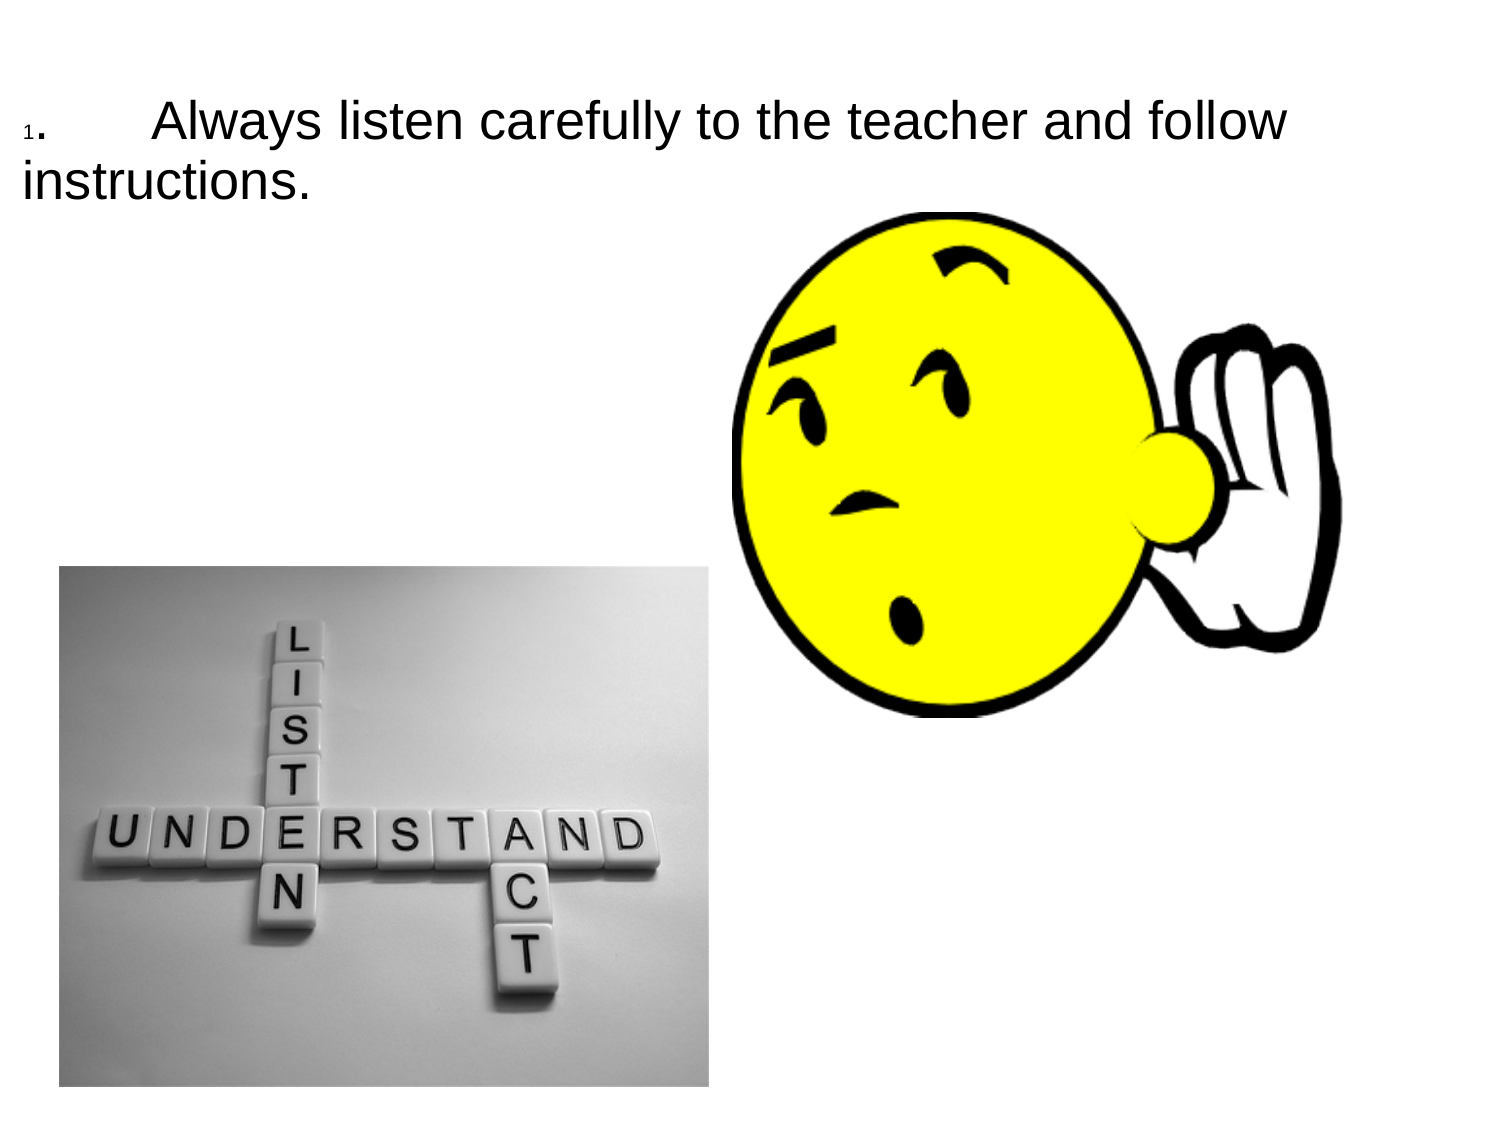

1. Always listen carefully to the teacher and follow instructions.